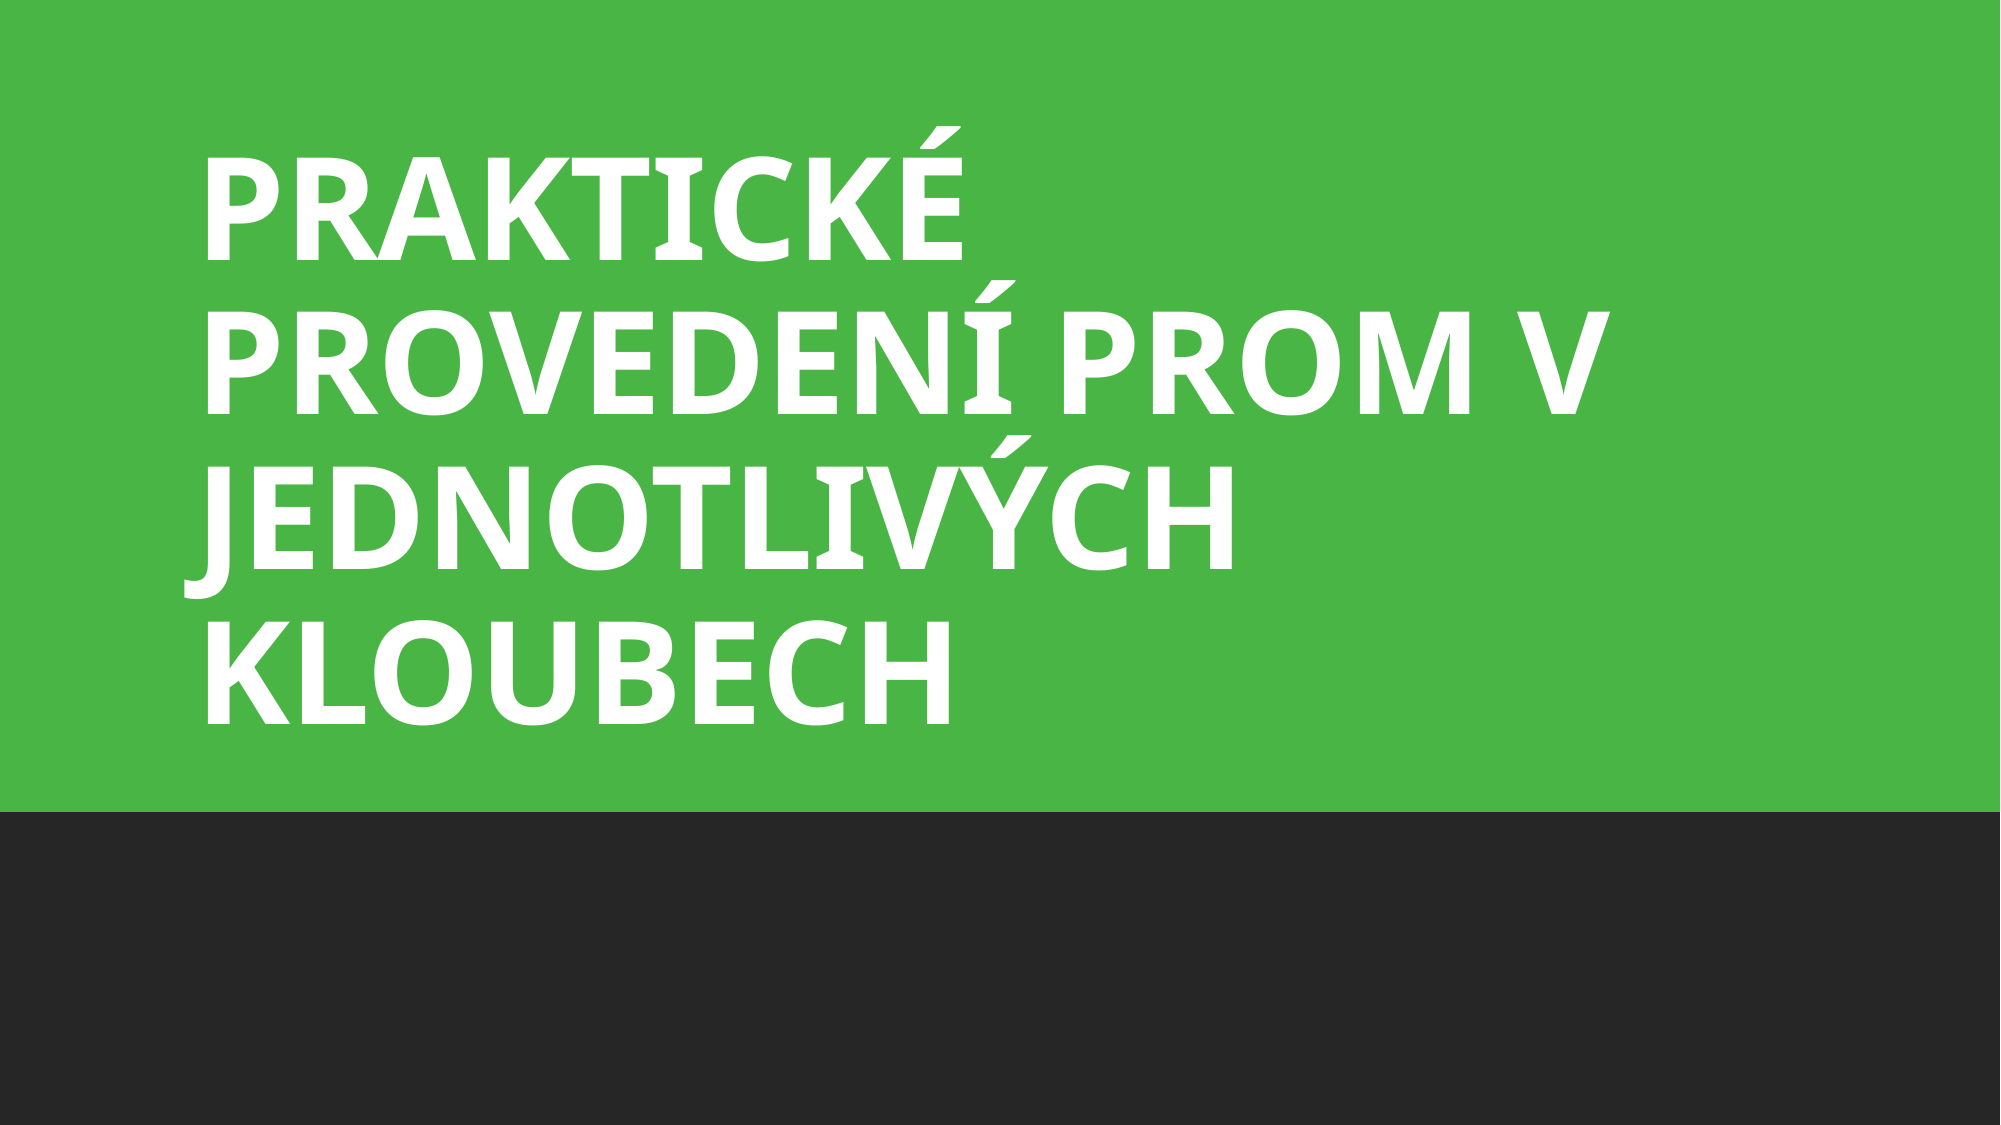

# PRAKTICKÉ PROVEDENÍ PROM V JEDNOTLIVÝCH KLOUBECH